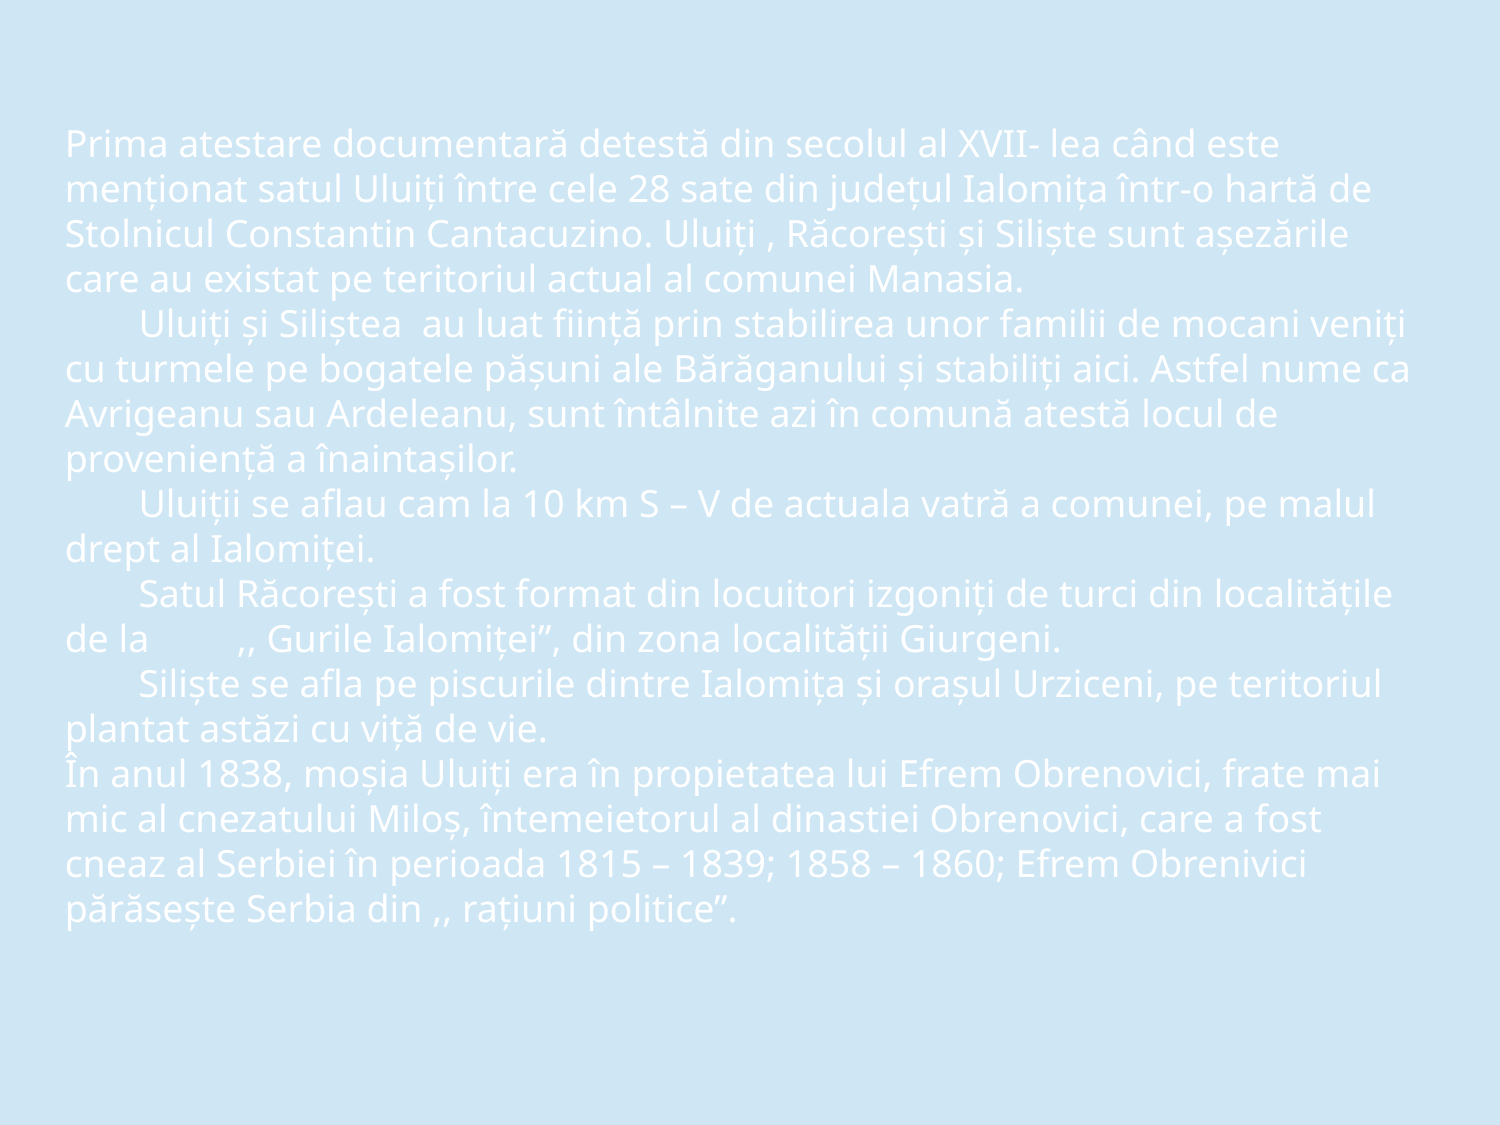

Prima atestare documentară detestă din secolul al XVII- lea când este menţionat satul Uluiţi între cele 28 sate din judeţul Ialomiţa într-o hartă de Stolnicul Constantin Cantacuzino. Uluiţi , Răcoreşti şi Silişte sunt aşezările care au existat pe teritoriul actual al comunei Manasia.
	Uluiţi şi Siliştea au luat fiinţă prin stabilirea unor familii de mocani veniţi cu turmele pe bogatele păşuni ale Bărăganului şi stabiliţi aici. Astfel nume ca Avrigeanu sau Ardeleanu, sunt întâlnite azi în comună atestă locul de provenienţă a înaintaşilor.
	Uluiţii se aflau cam la 10 km S – V de actuala vatră a comunei, pe malul drept al Ialomiţei.
	Satul Răcoreşti a fost format din locuitori izgoniţi de turci din localităţile de la ,, Gurile Ialomiţei”, din zona localităţii Giurgeni.
	Silişte se afla pe piscurile dintre Ialomiţa şi oraşul Urziceni, pe teritoriul plantat astăzi cu viţă de vie.
În anul 1838, moşia Uluiţi era în propietatea lui Efrem Obrenovici, frate mai mic al cnezatului Miloş, întemeietorul al dinastiei Obrenovici, care a fost cneaz al Serbiei în perioada 1815 – 1839; 1858 – 1860; Efrem Obrenivici părăseşte Serbia din ,, raţiuni politice”.